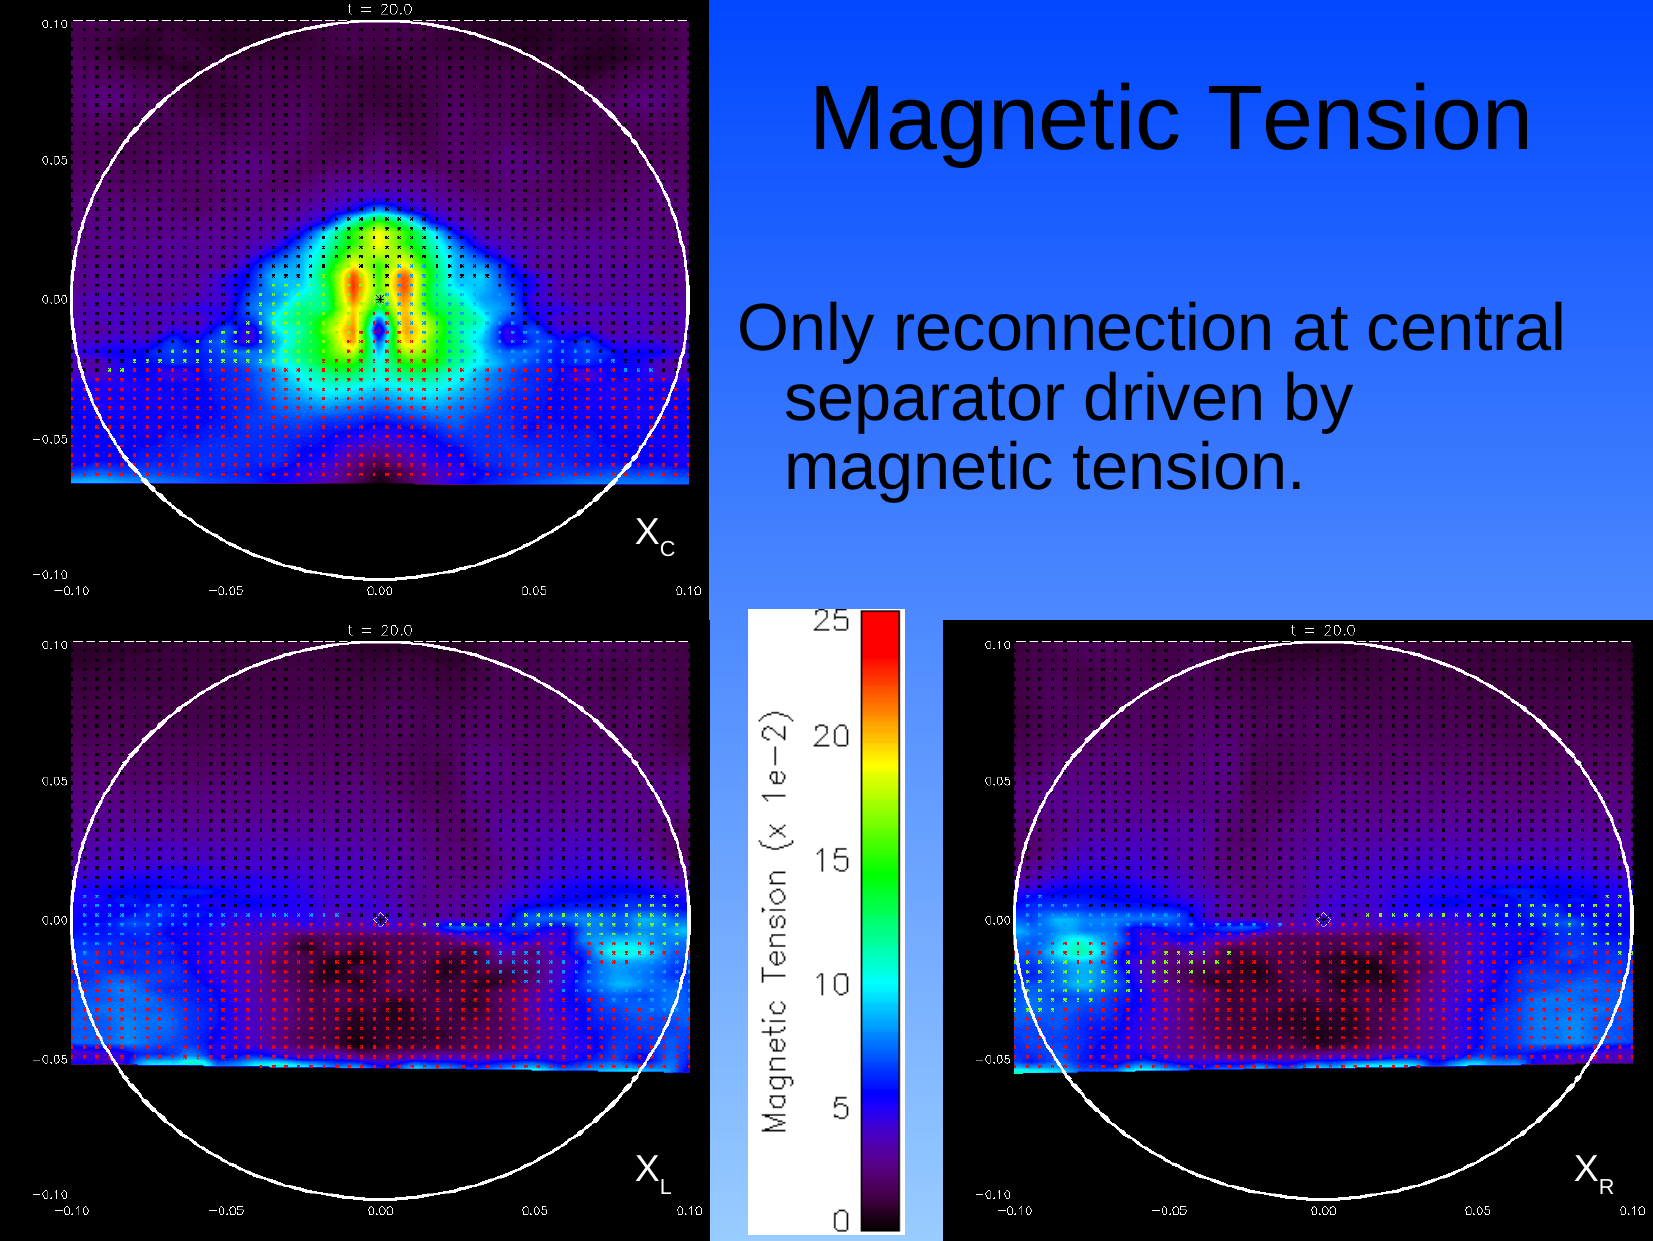

# Magnetic Tension
Only reconnection at central separator driven by magnetic tension.
XC
XL
XR